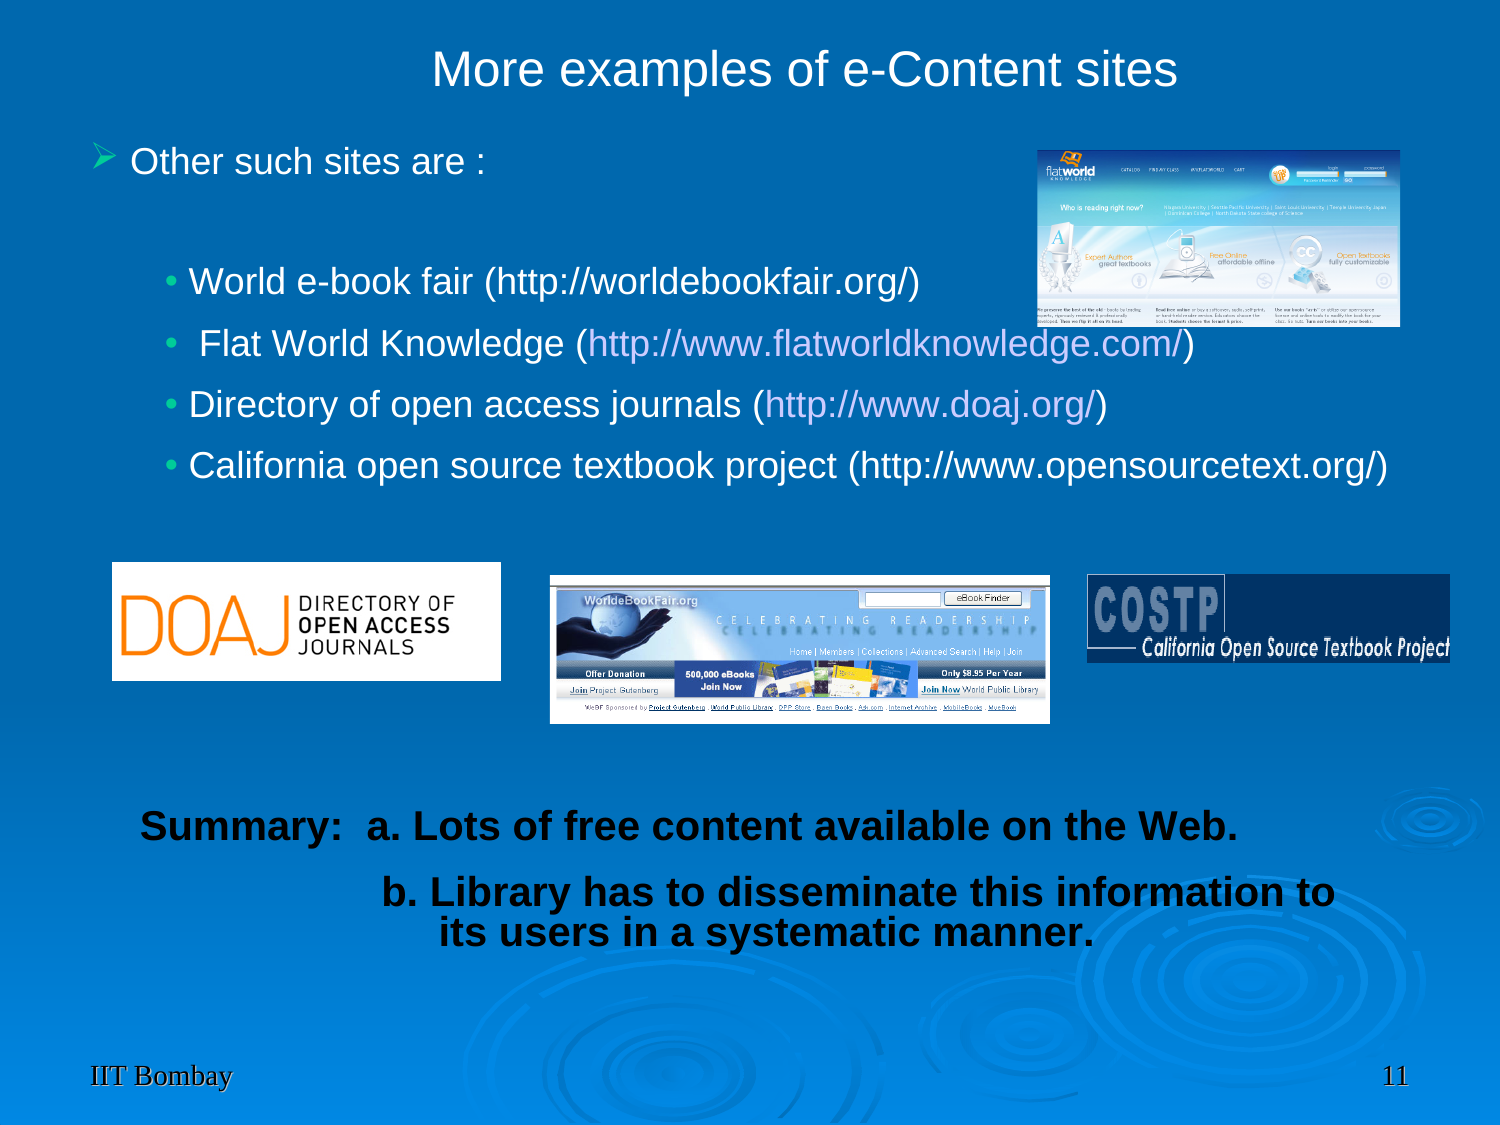

More examples of e-Content sites
 Other such sites are :
 World e-book fair (http://worldebookfair.org/)‏
 Flat World Knowledge (http://www.flatworldknowledge.com/)‏
 Directory of open access journals (http://www.doaj.org/)‏
 California open source textbook project (http://www.opensourcetext.org/)‏
Summary: a. Lots of free content available on the Web.
 b. Library has to disseminate this information to its users in a systematic manner.
IIT Bombay
11